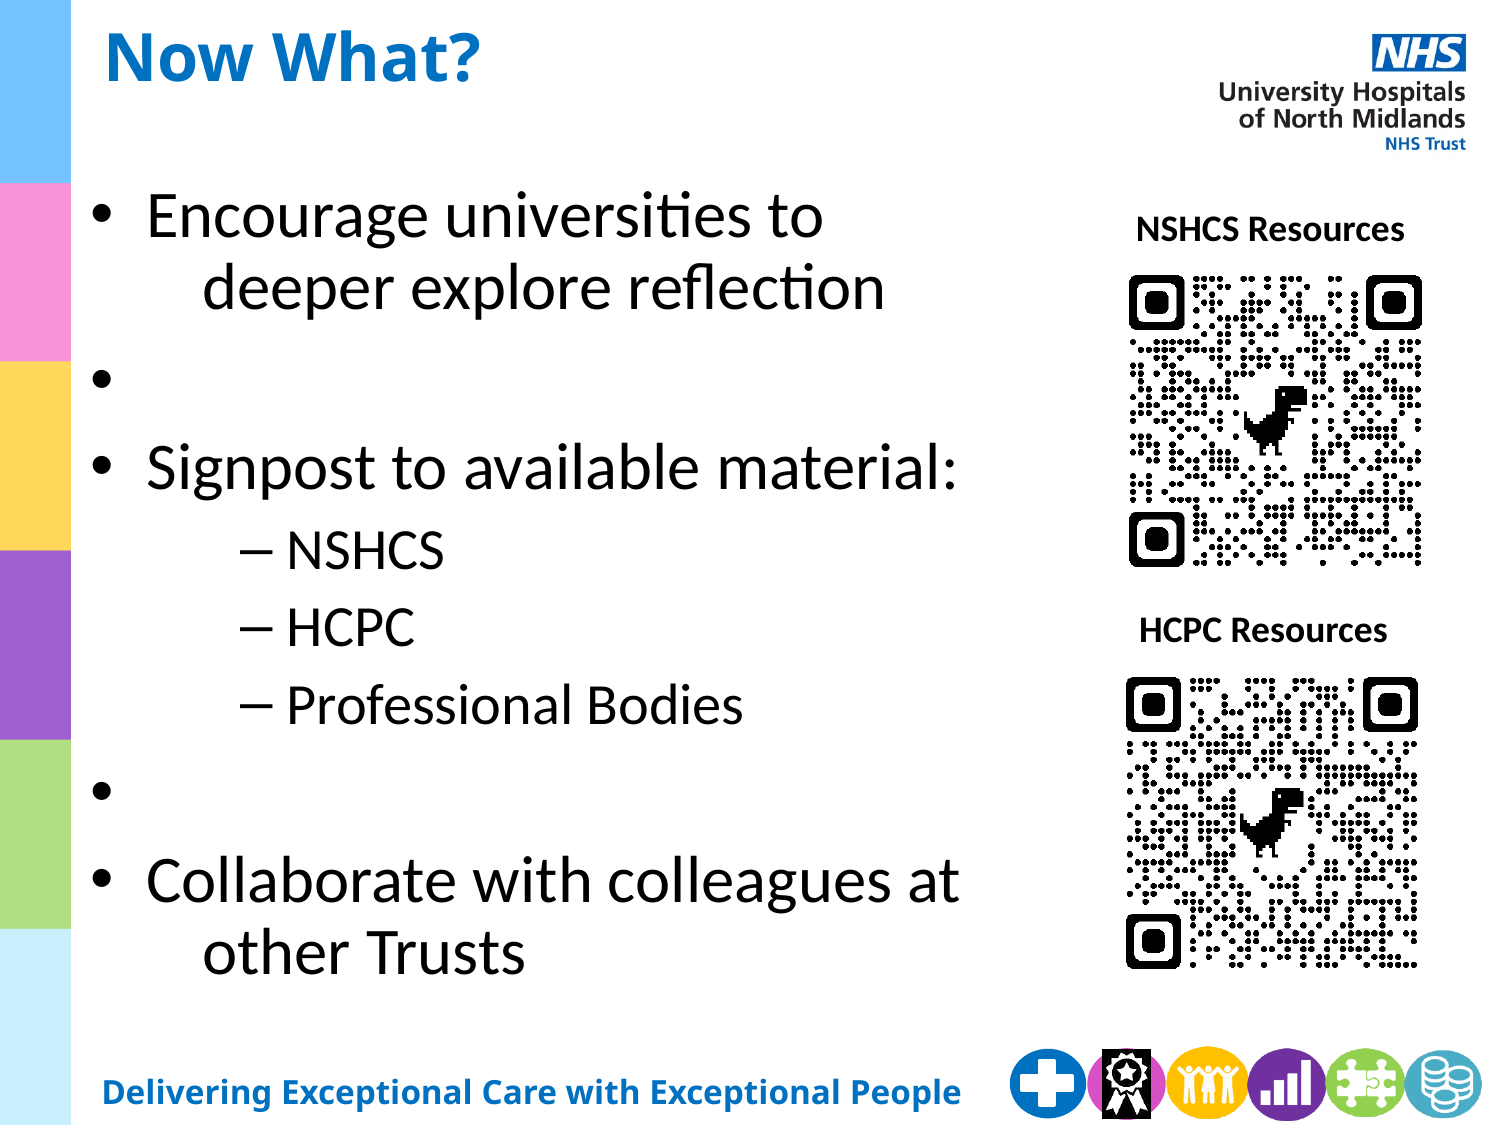

# Now What?
Encourage universities to deeper explore reflection
Signpost to available material:
NSHCS
HCPC
Professional Bodies
Collaborate with colleagues at other Trusts
NSHCS Resources
HCPC Resources